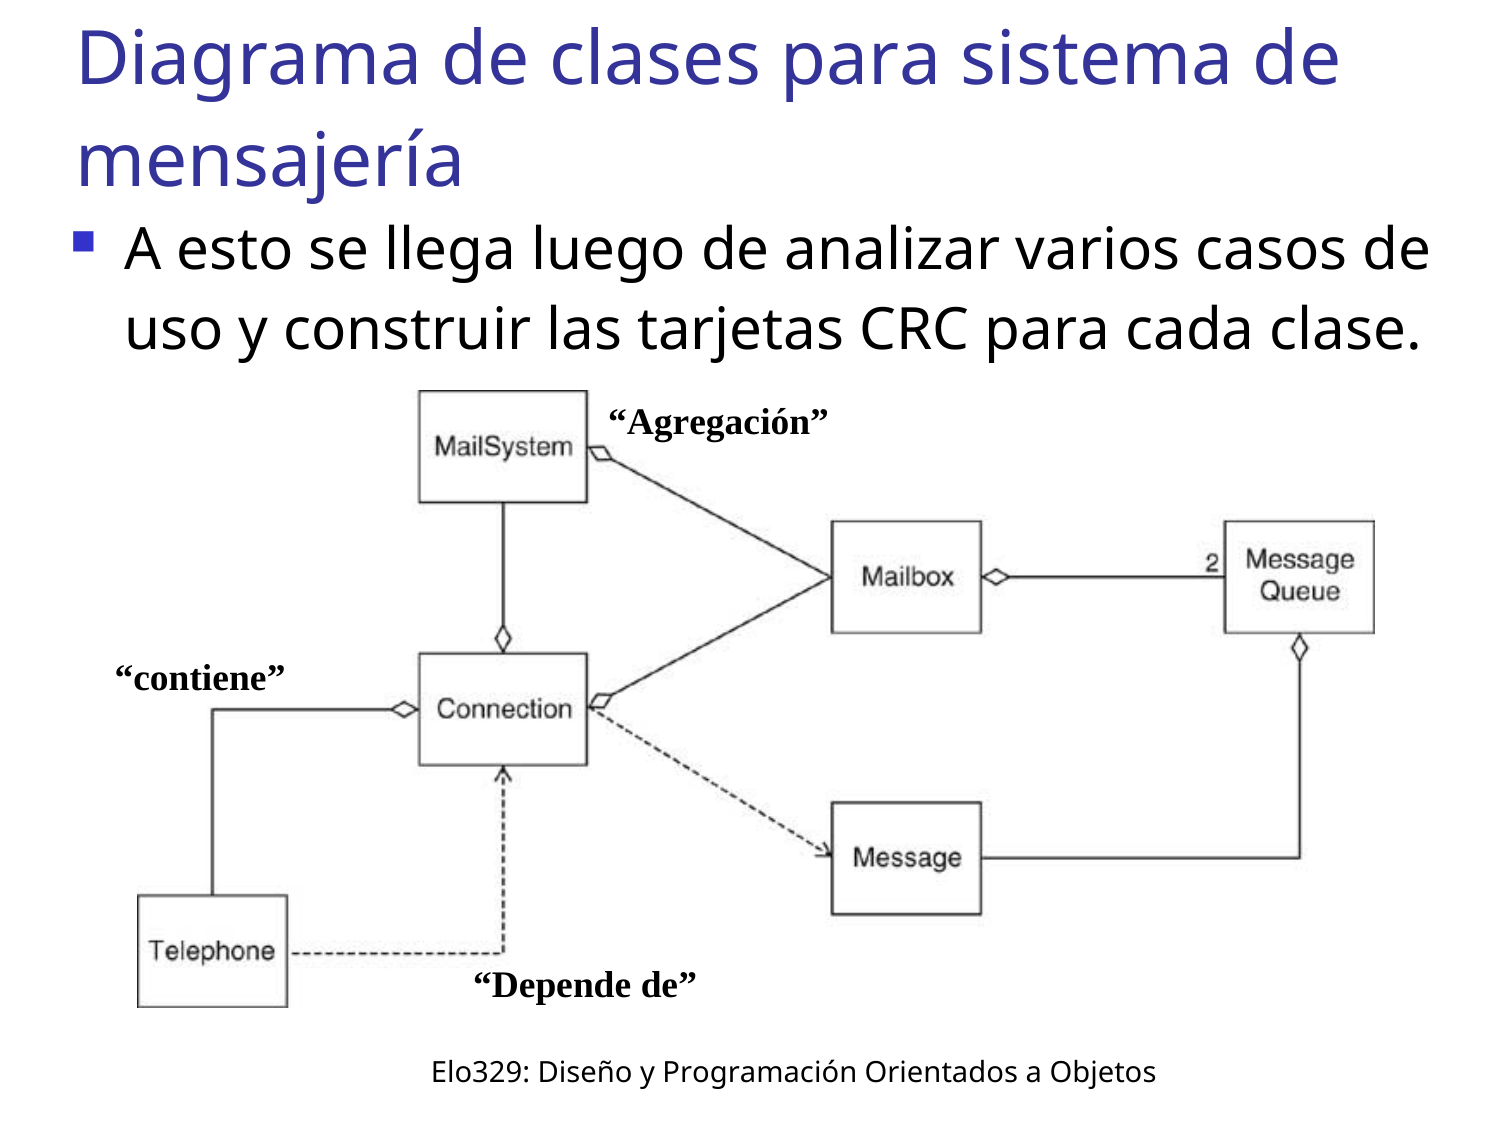

# Diagrama de clases para sistema de mensajería
A esto se llega luego de analizar varios casos de uso y construir las tarjetas CRC para cada clase.
“Agregación”
“contiene”
“Depende de”